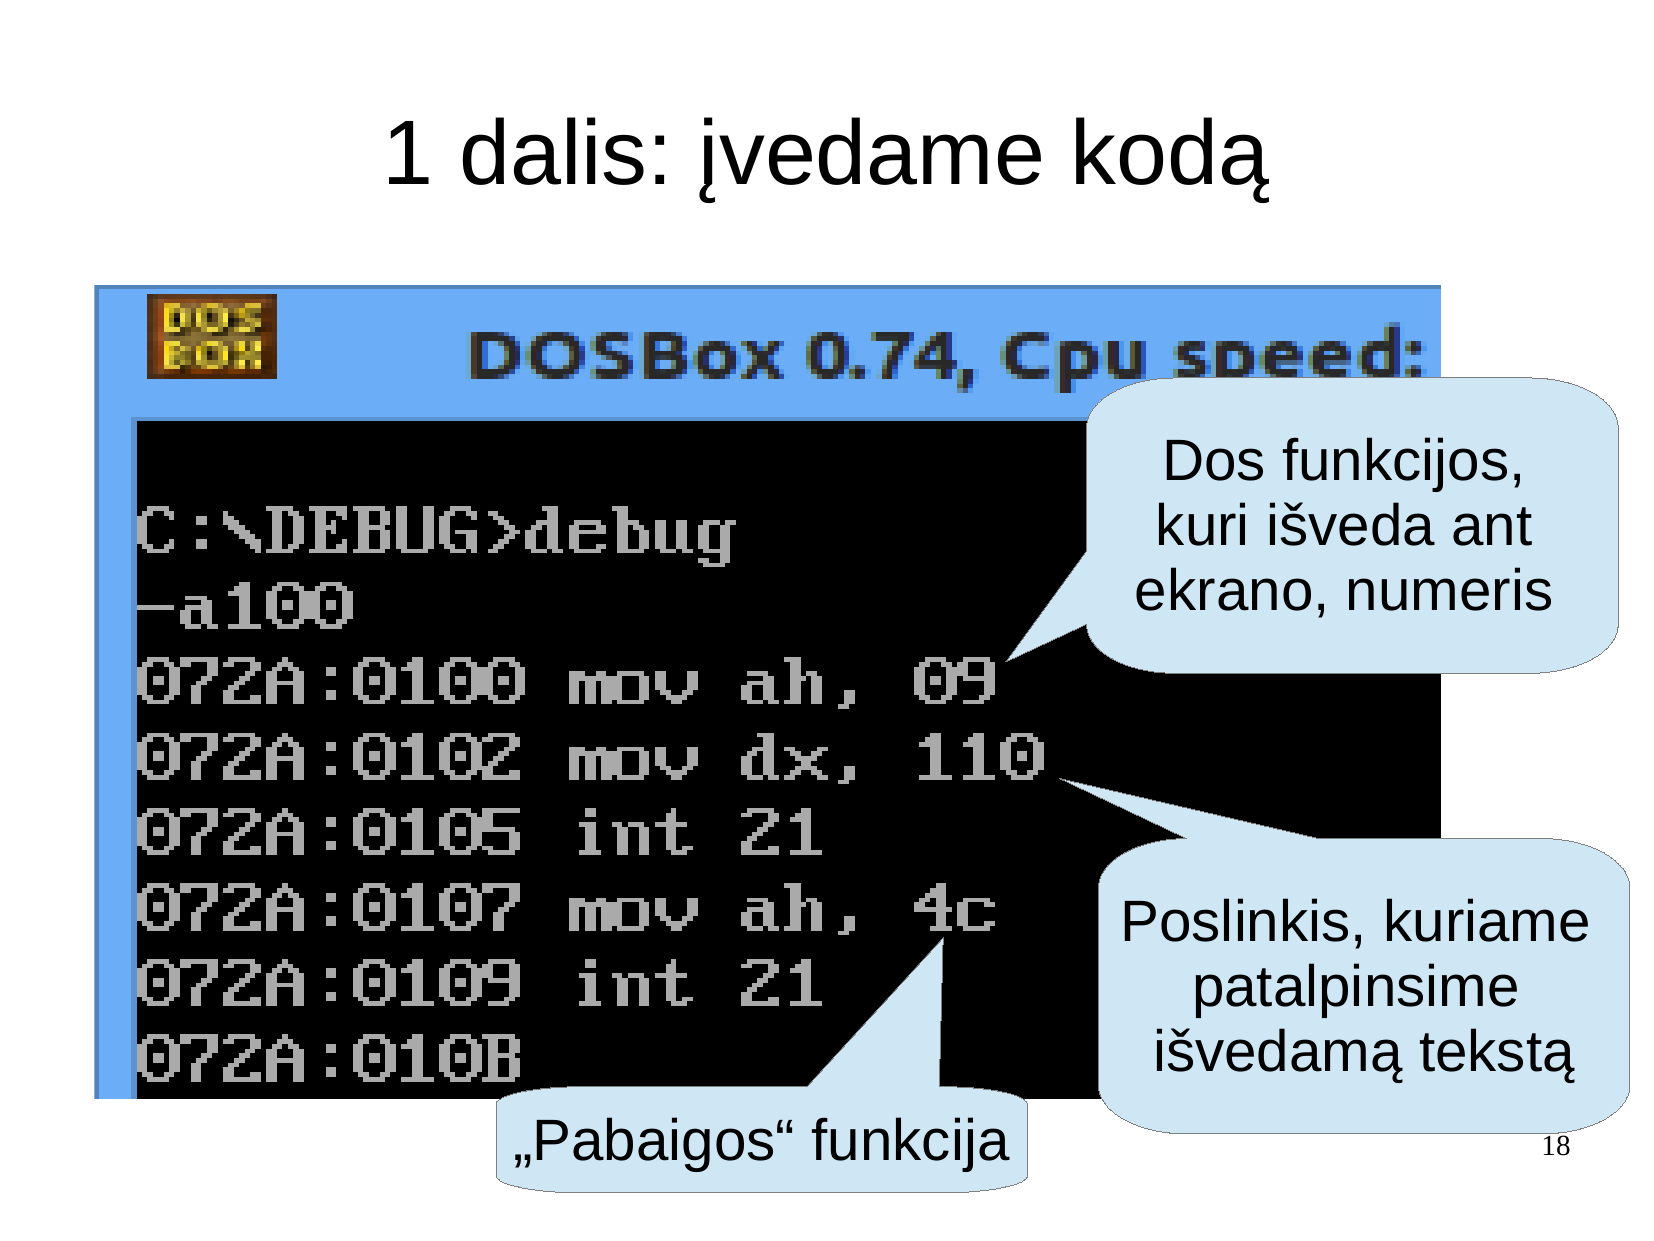

# 1 dalis: įvedame kodą
Dos funkcijos,
kuri išveda ant
ekrano, numeris
Poslinkis, kuriame
patalpinsime
išvedamą tekstą
„Pabaigos“ funkcija
KA-2
18